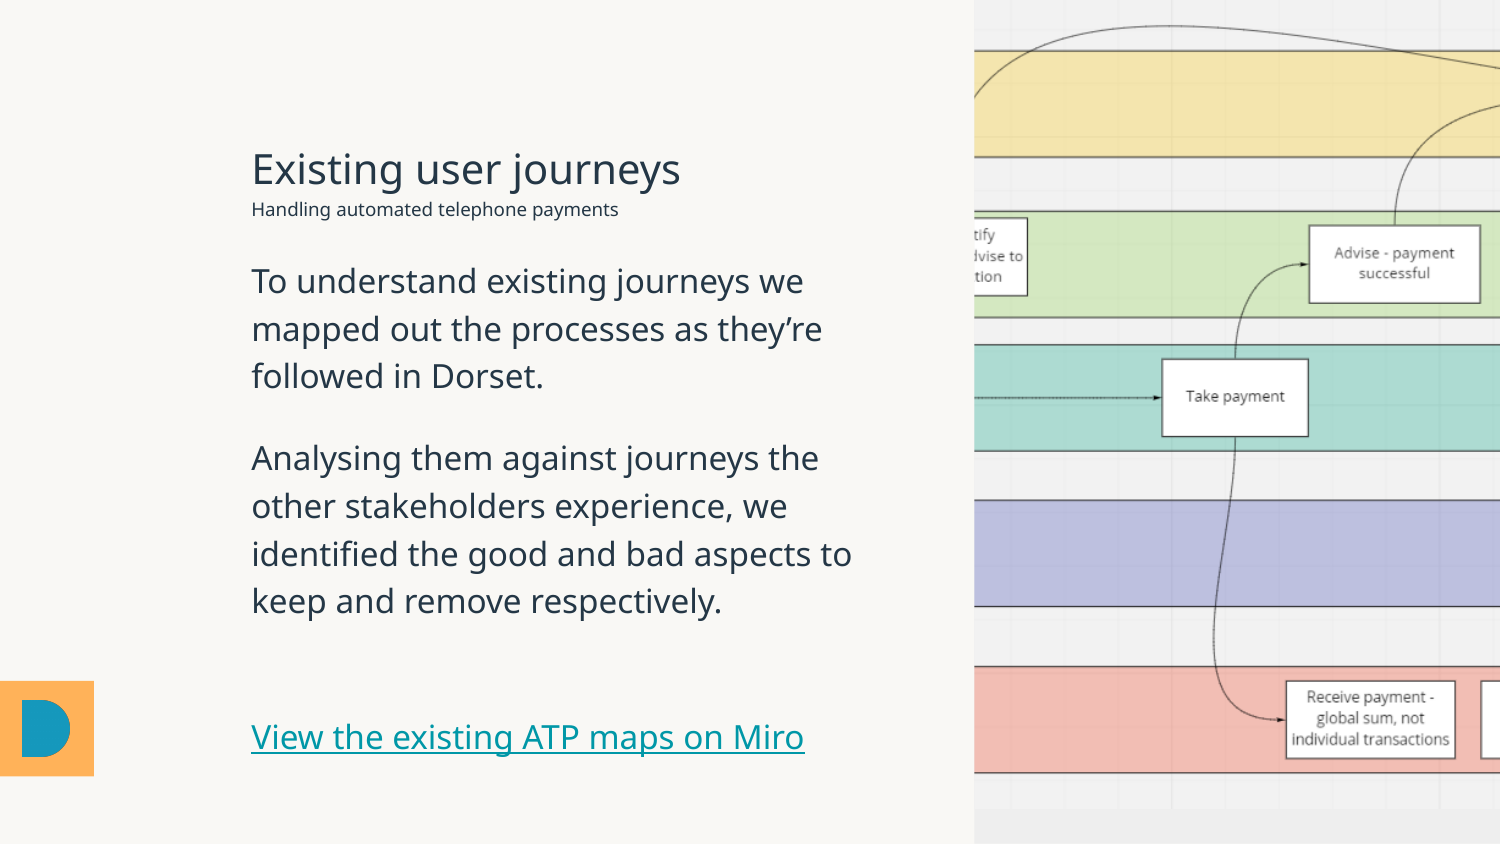

Existing user journeys
Handling automated telephone payments
# To understand existing journeys we mapped out the processes as they’re followed in Dorset.
Analysing them against journeys the other stakeholders experience, we identified the good and bad aspects to keep and remove respectively.
View the existing ATP maps on Miro